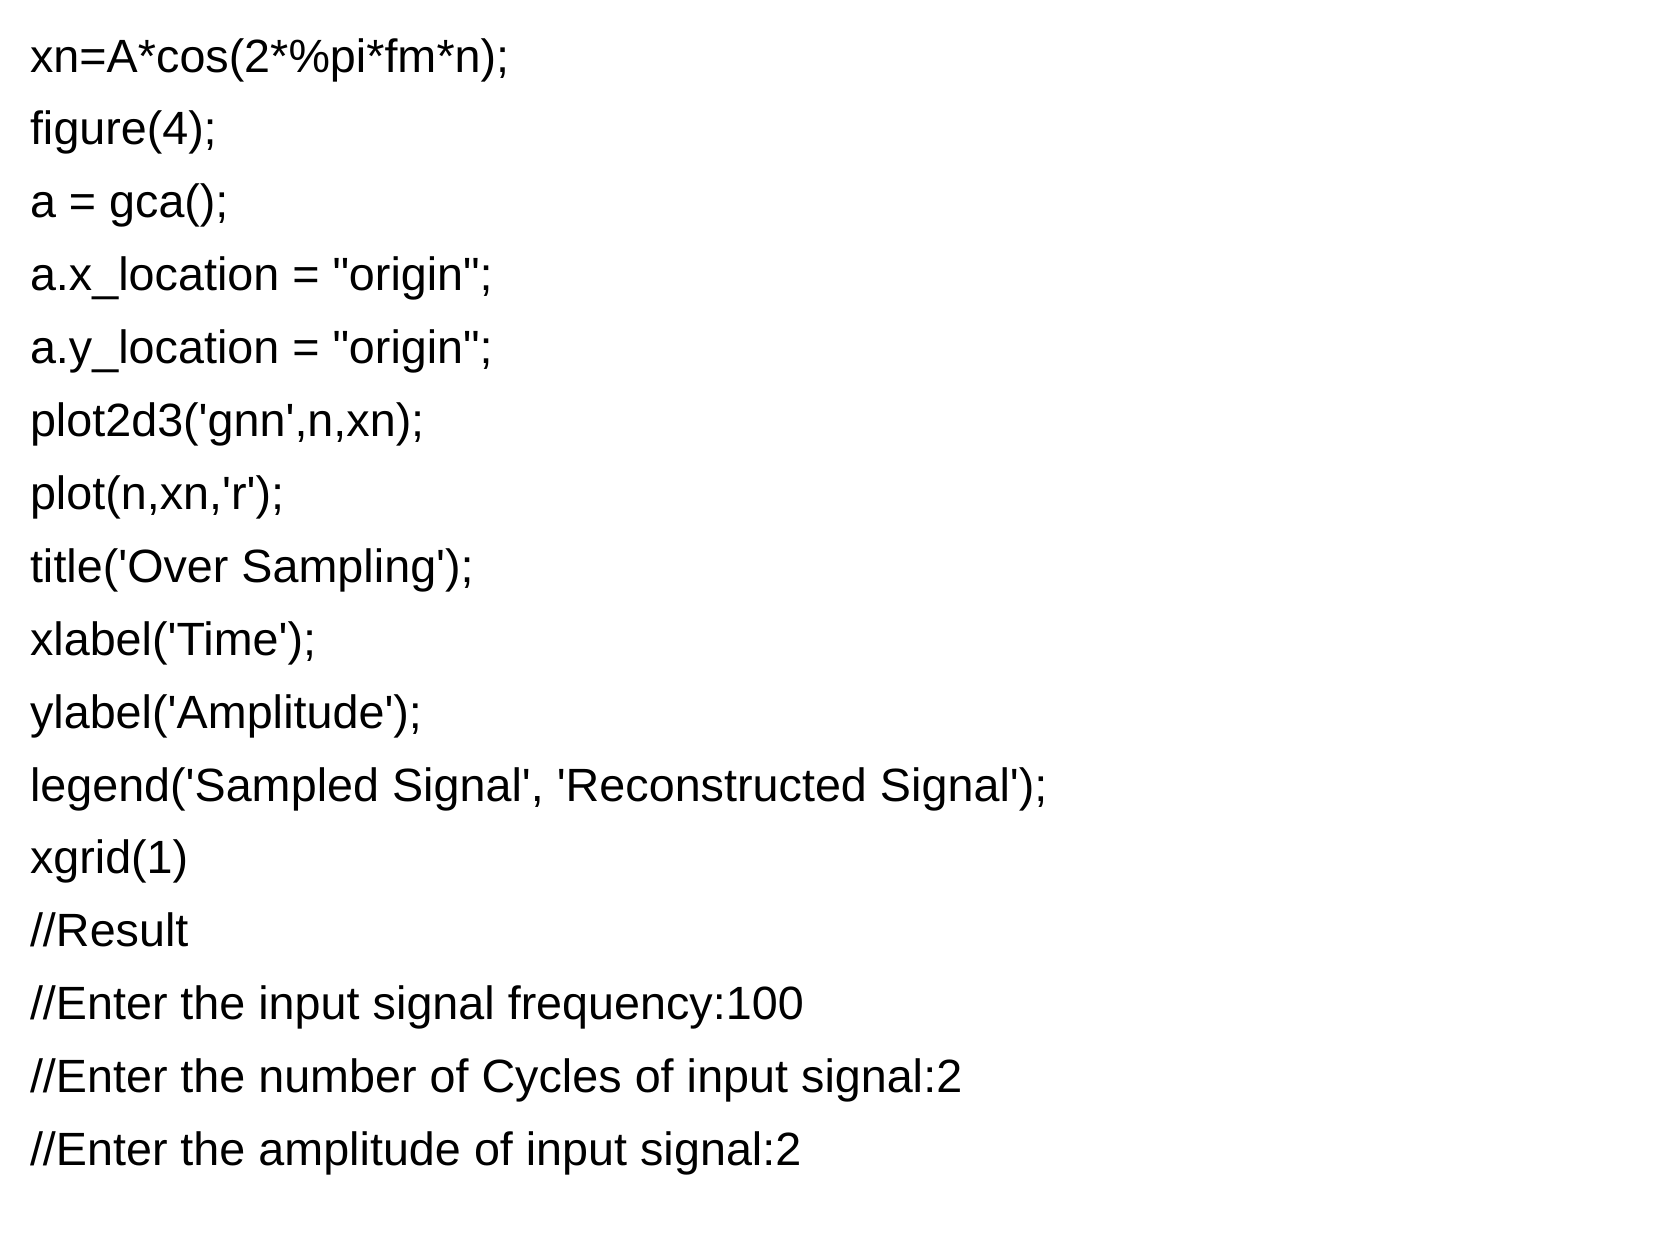

# xn=A*cos(2*%pi*fm*n);
figure(4);
a = gca();
a.x_location = "origin";
a.y_location = "origin";
plot2d3('gnn',n,xn);
plot(n,xn,'r');
title('Over Sampling');
xlabel('Time');
ylabel('Amplitude');
legend('Sampled Signal', 'Reconstructed Signal');
xgrid(1)
//Result
//Enter the input signal frequency:100
//Enter the number of Cycles of input signal:2
//Enter the amplitude of input signal:2